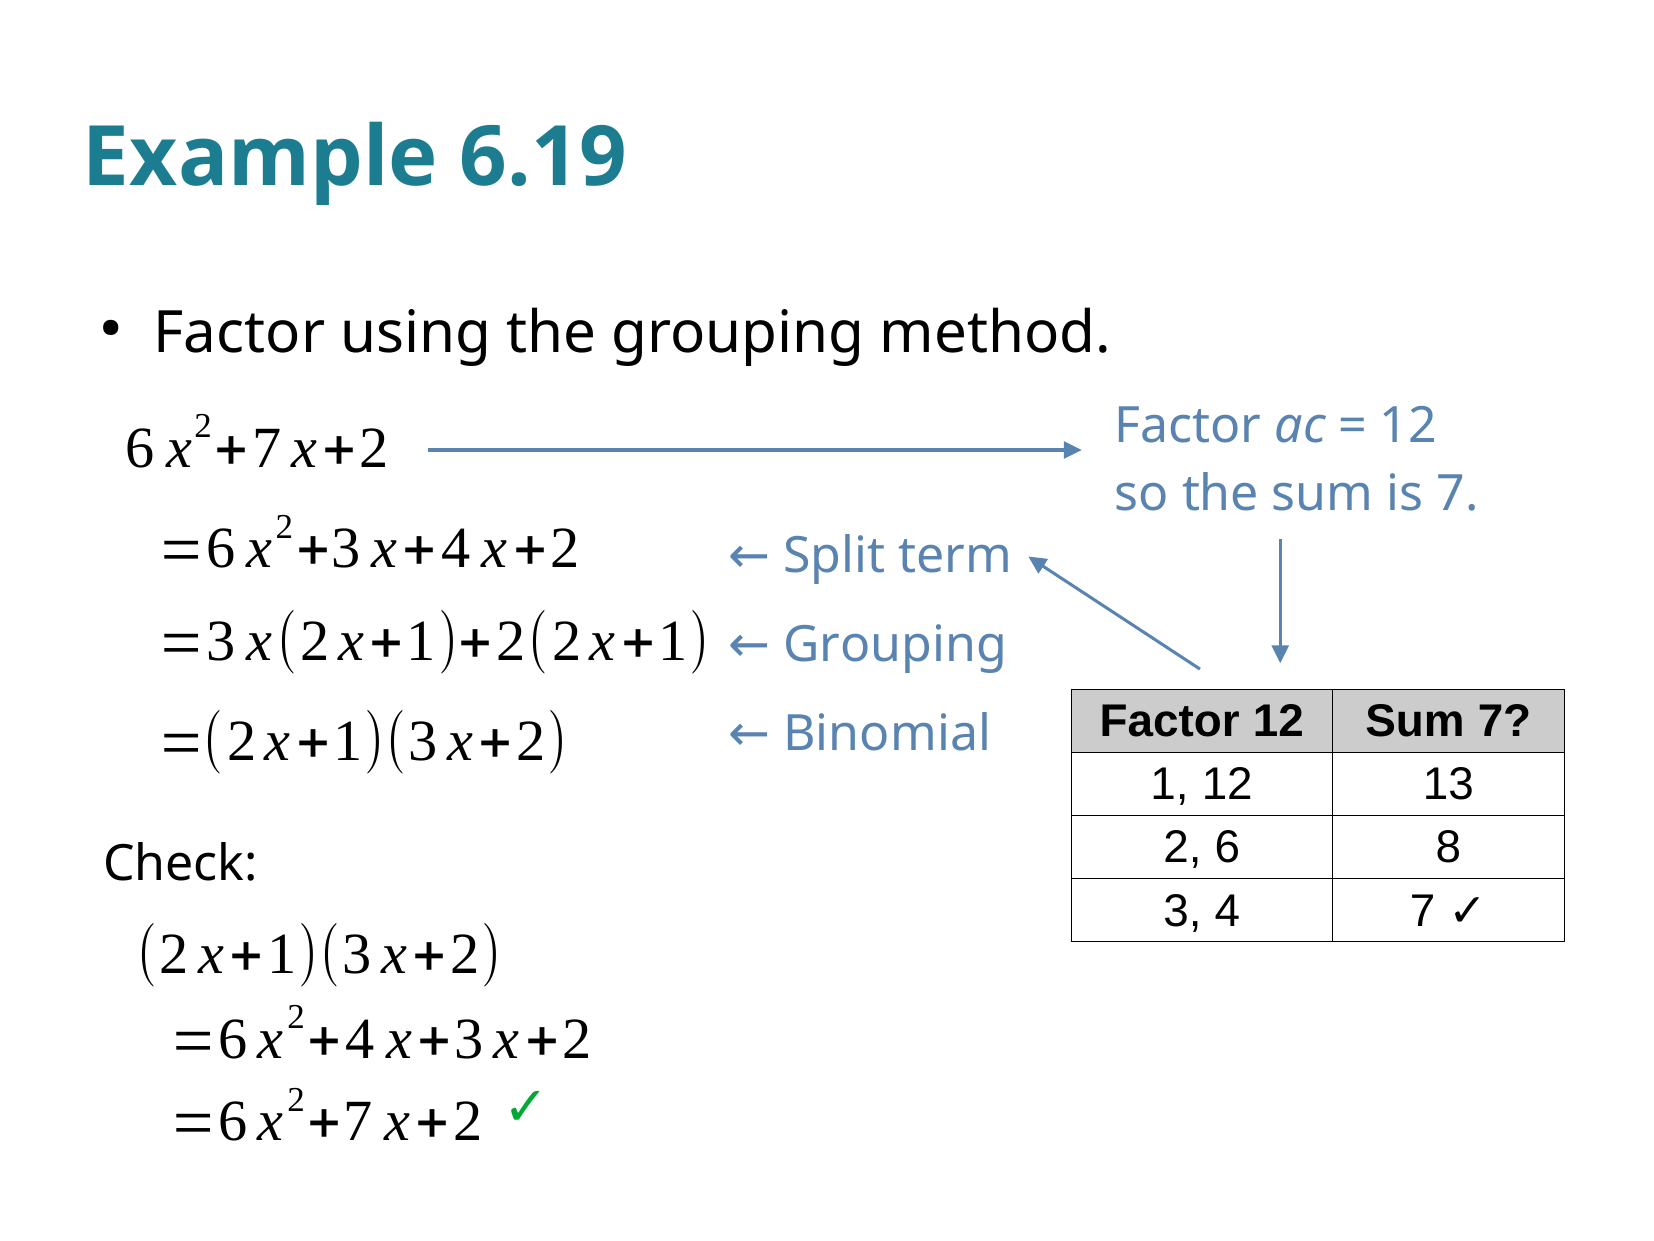

# Example 6.19
Factor using the grouping method.
Factor ac = 12 so the sum is 7.
← Split term
← Grouping
| Factor 12 | Sum 7? |
| --- | --- |
| 1, 12 | 13 |
| 2, 6 | 8 |
| 3, 4 | 7 ✓ |
← Binomial
Check:
✓